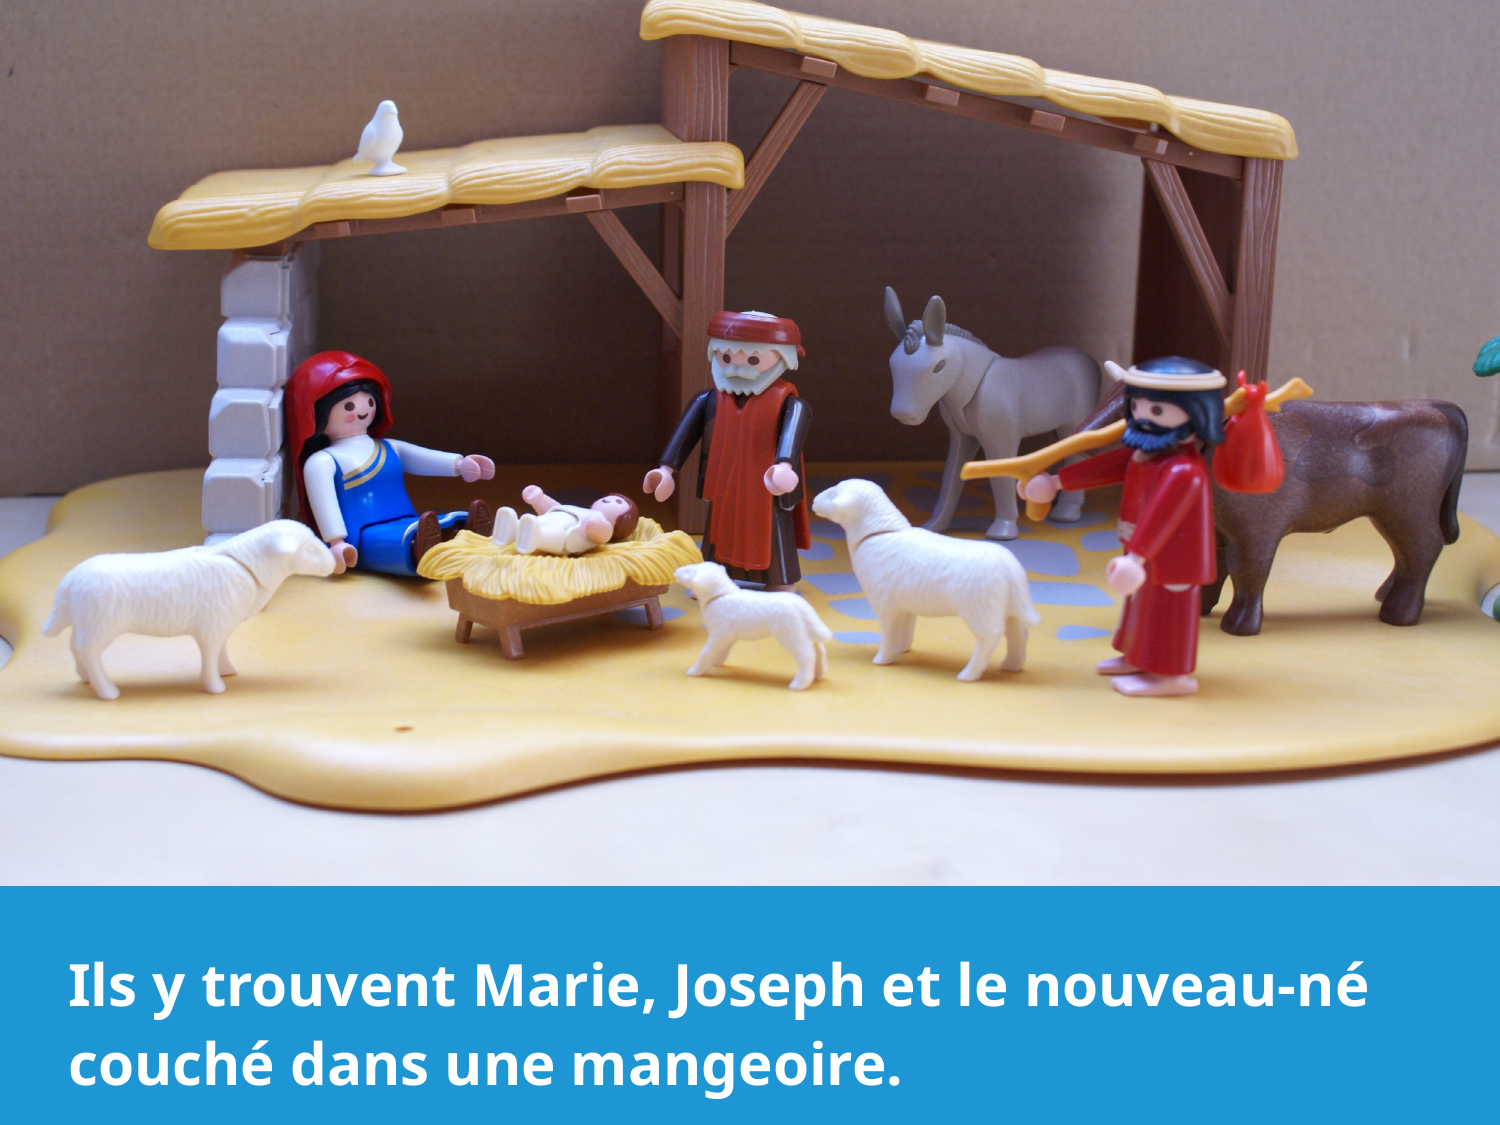

Ils y trouvent Marie, Joseph et le nouveau-né couché dans une mangeoire.